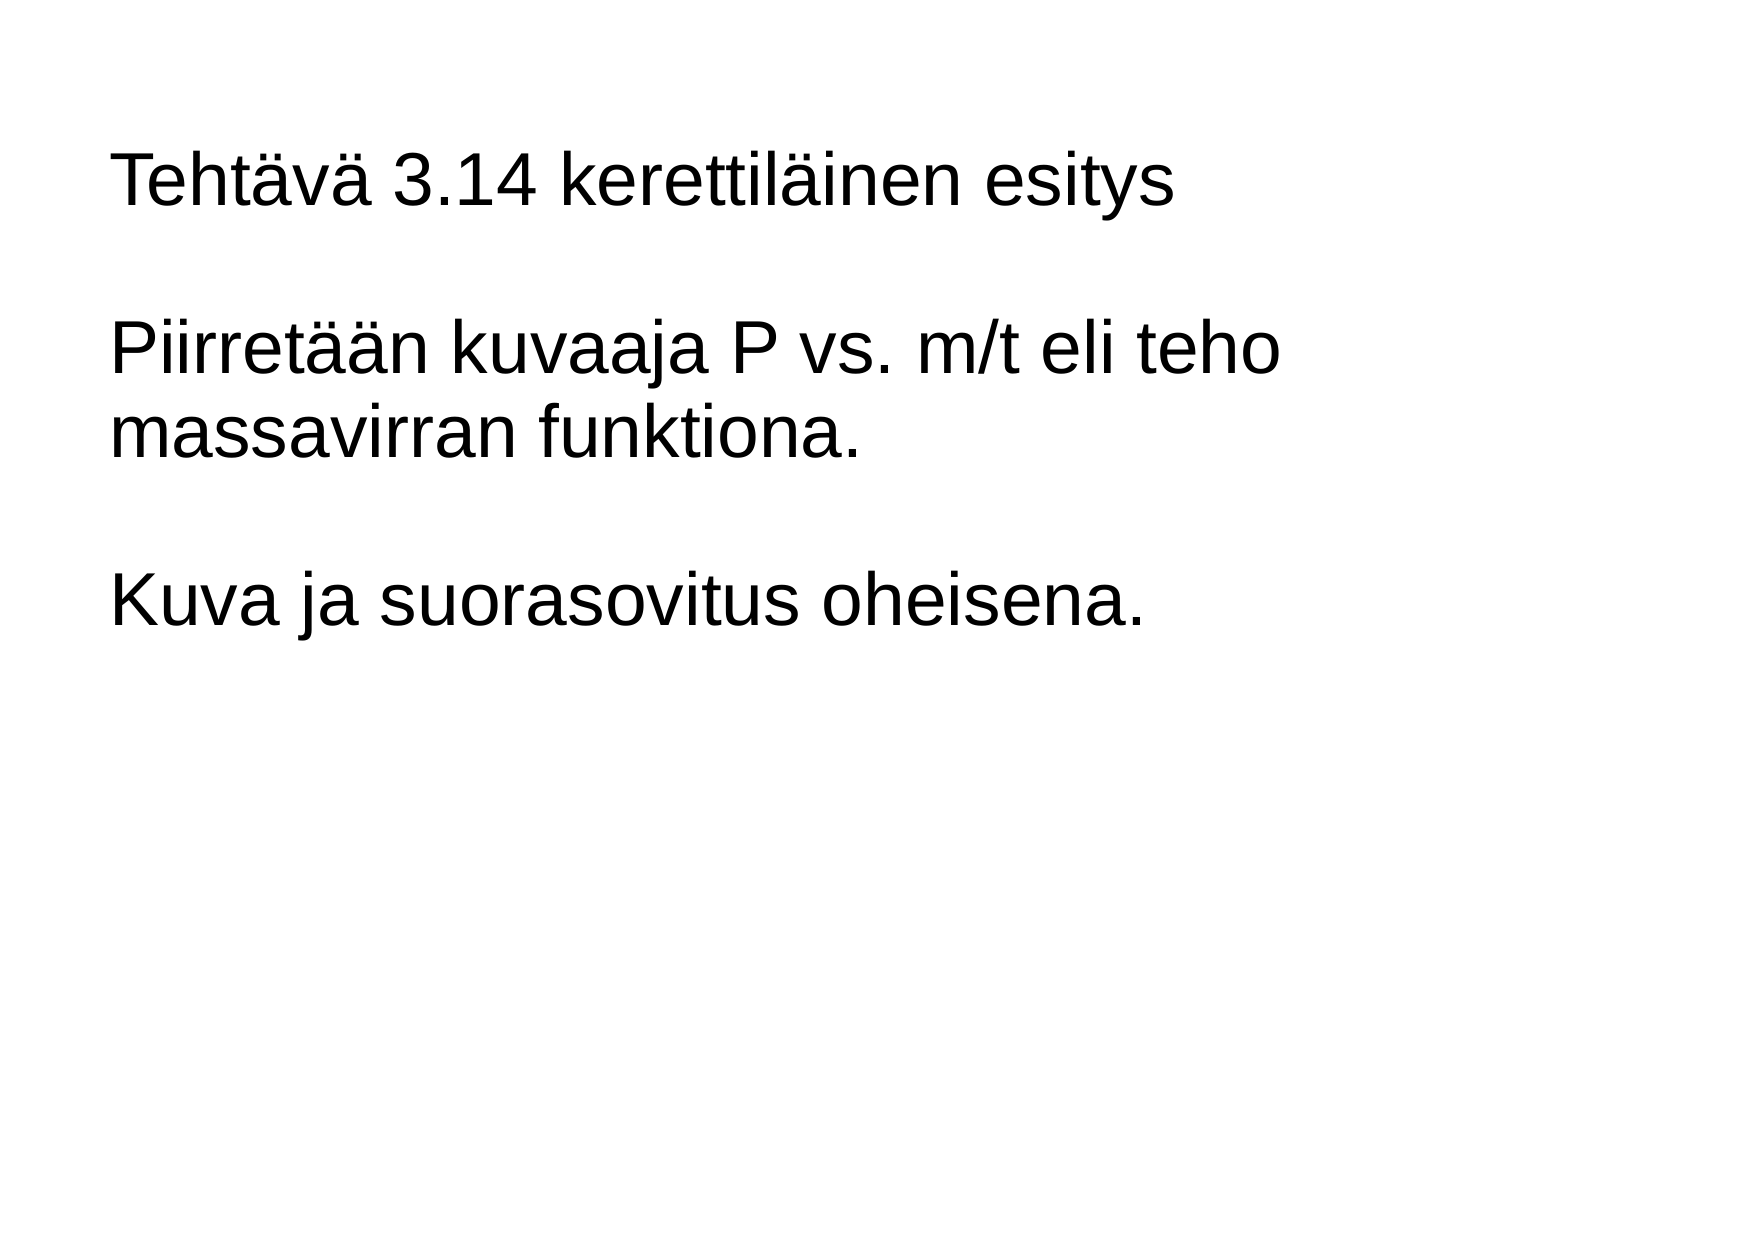

Tehtävä 3.14 kerettiläinen esitys
Piirretään kuvaaja P vs. m/t eli teho
massavirran funktiona.
Kuva ja suorasovitus oheisena.